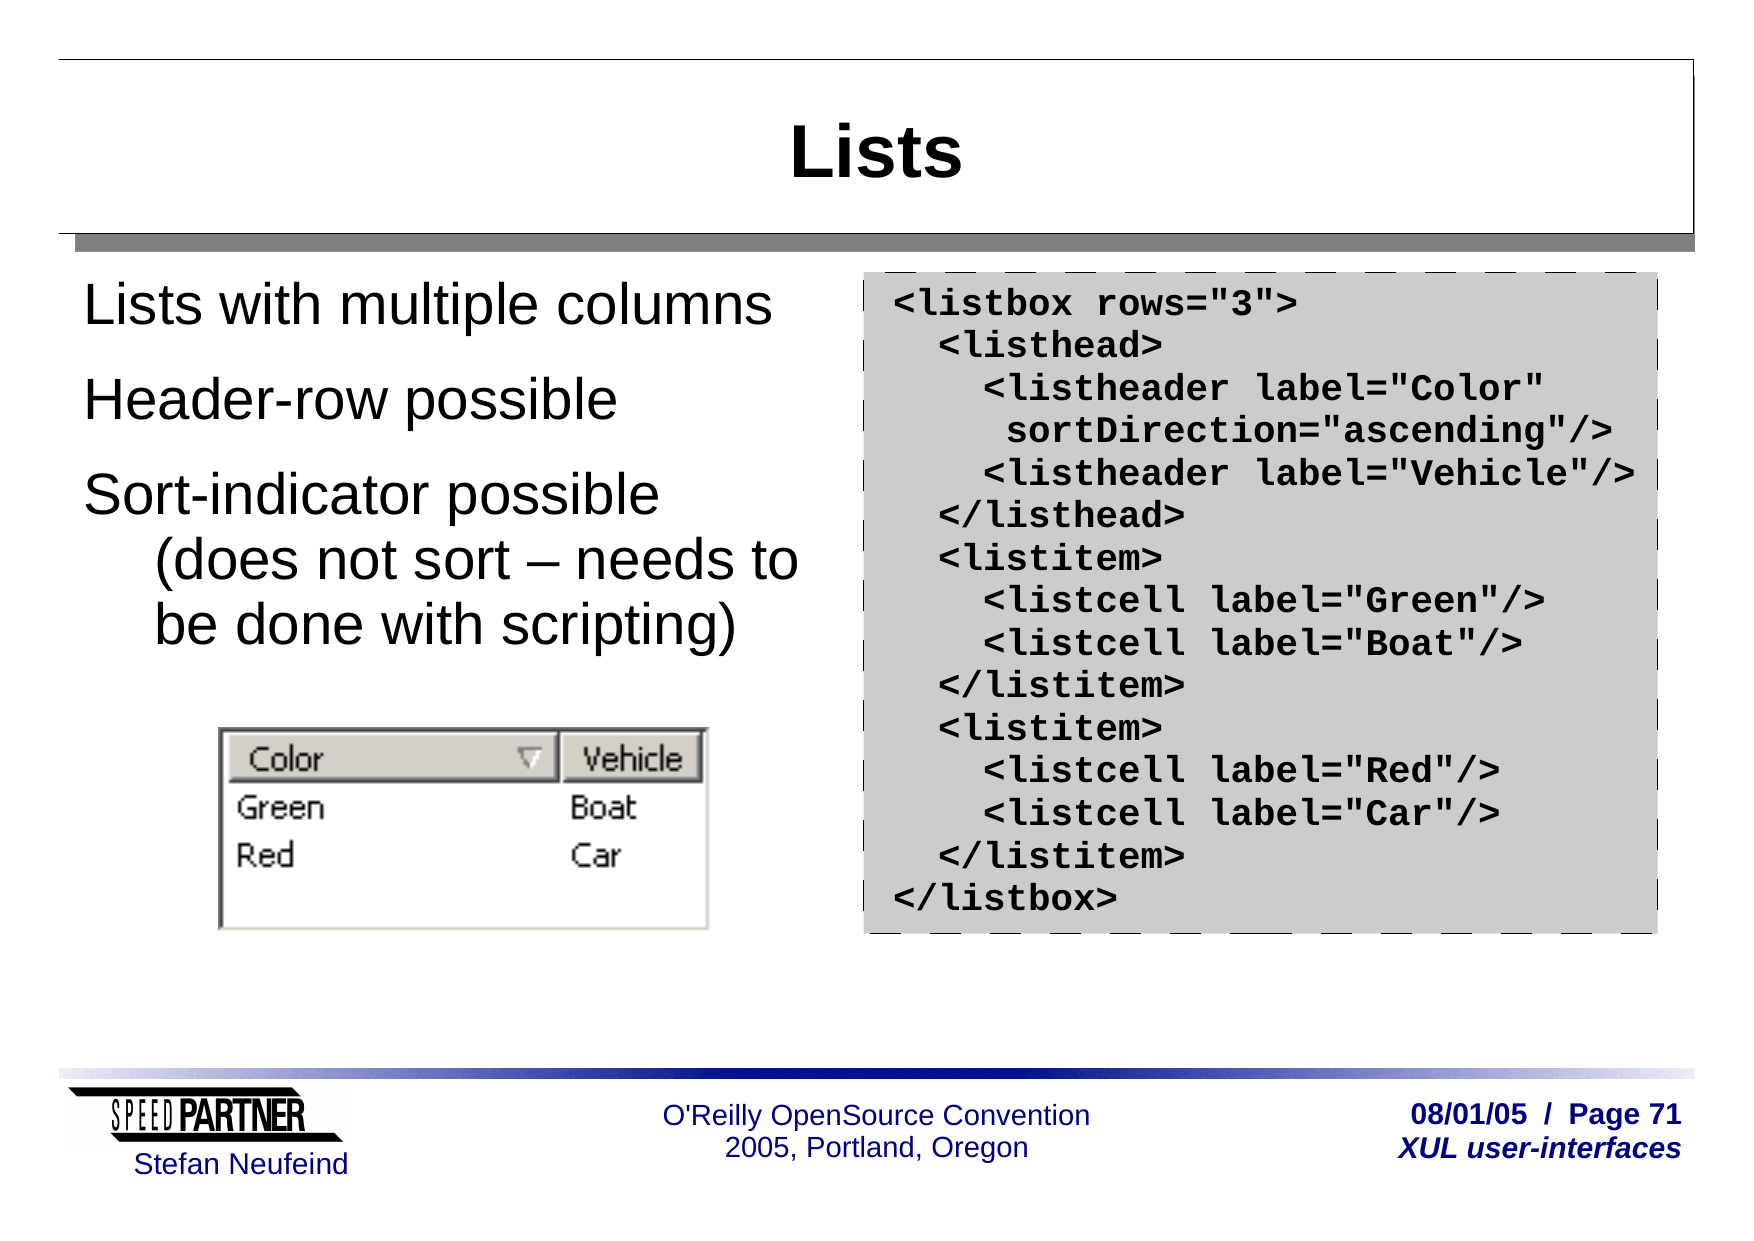

# Lists
<listbox rows="3">
 <listhead>
 <listheader label="Color"
 sortDirection="ascending"/>
 <listheader label="Vehicle"/>
 </listhead>
 <listitem>
 <listcell label="Green"/>
 <listcell label="Boat"/>
 </listitem>
 <listitem>
 <listcell label="Red"/>
 <listcell label="Car"/>
 </listitem>
</listbox>
Lists with multiple columns
Header-row possible
Sort-indicator possible
(does not sort – needs to
be done with scripting)